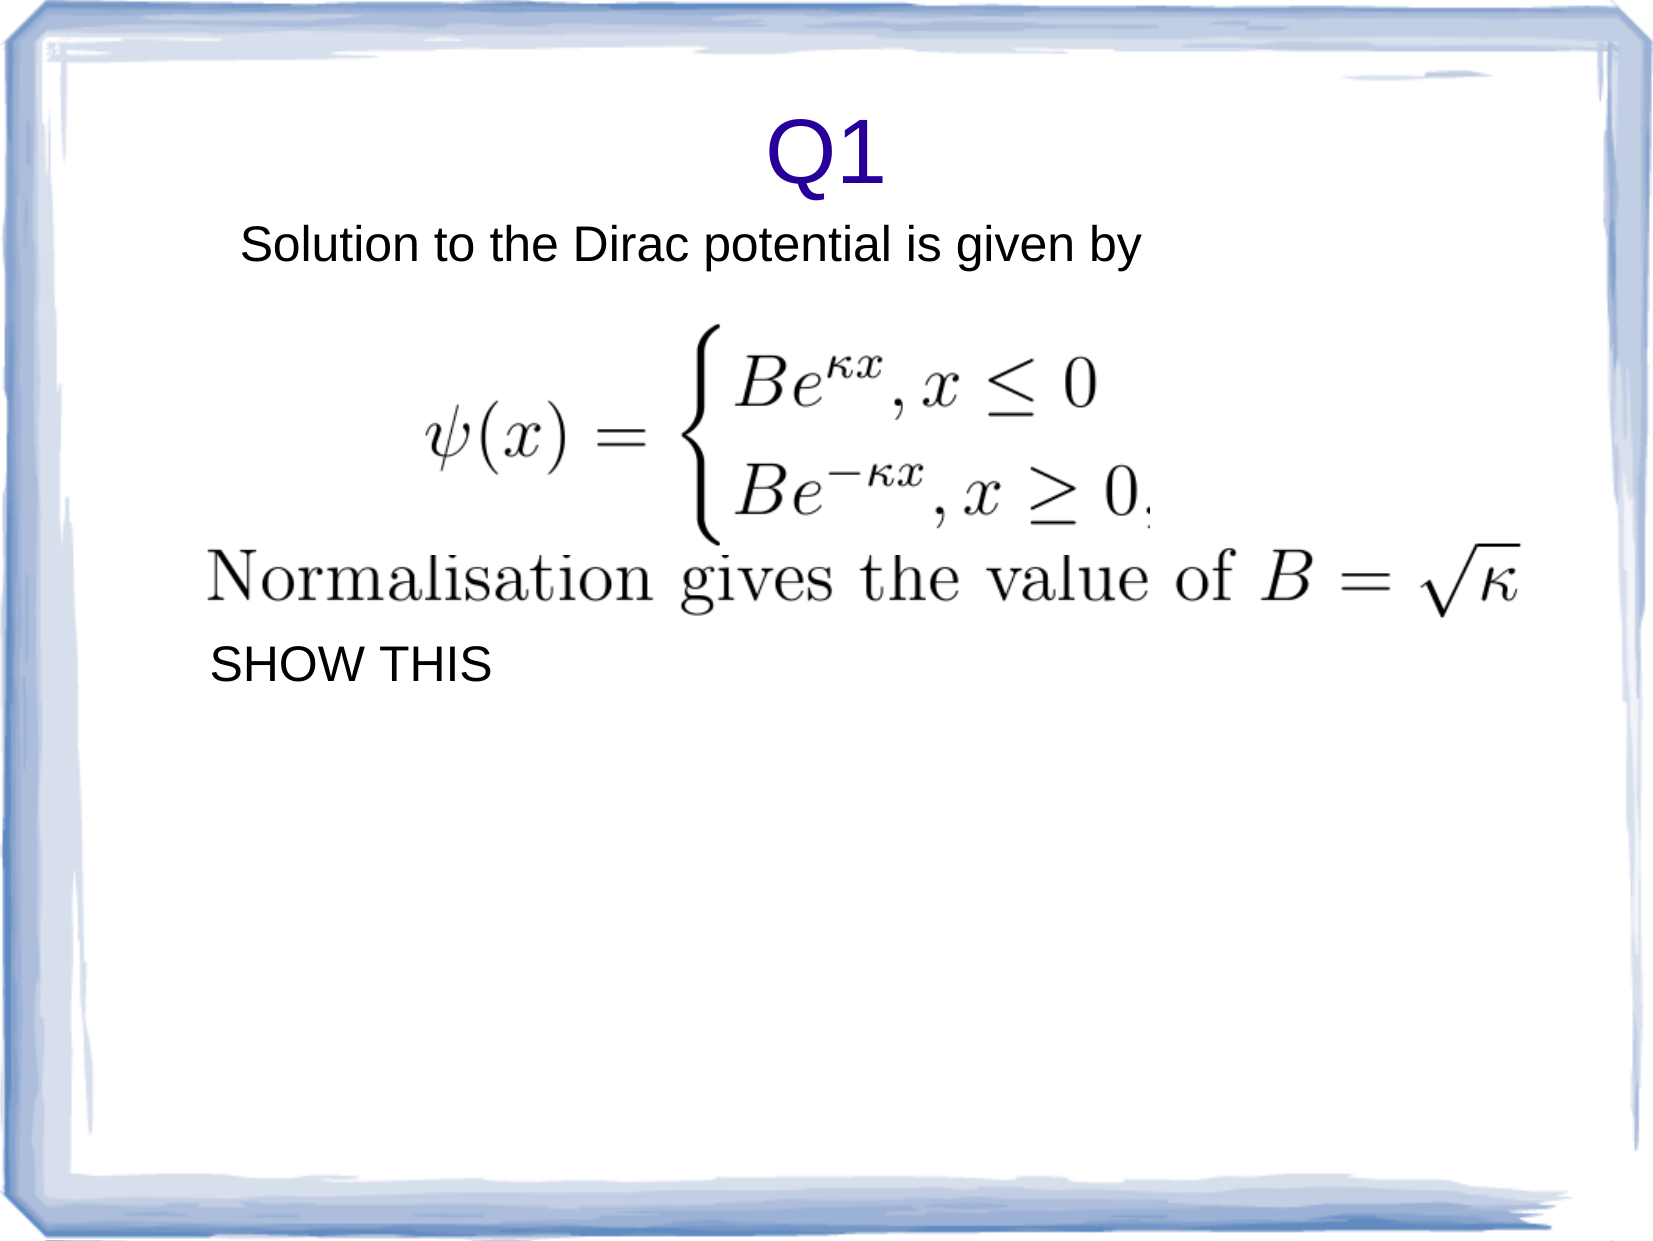

# Q1
Solution to the Dirac potential is given by
SHOW THIS